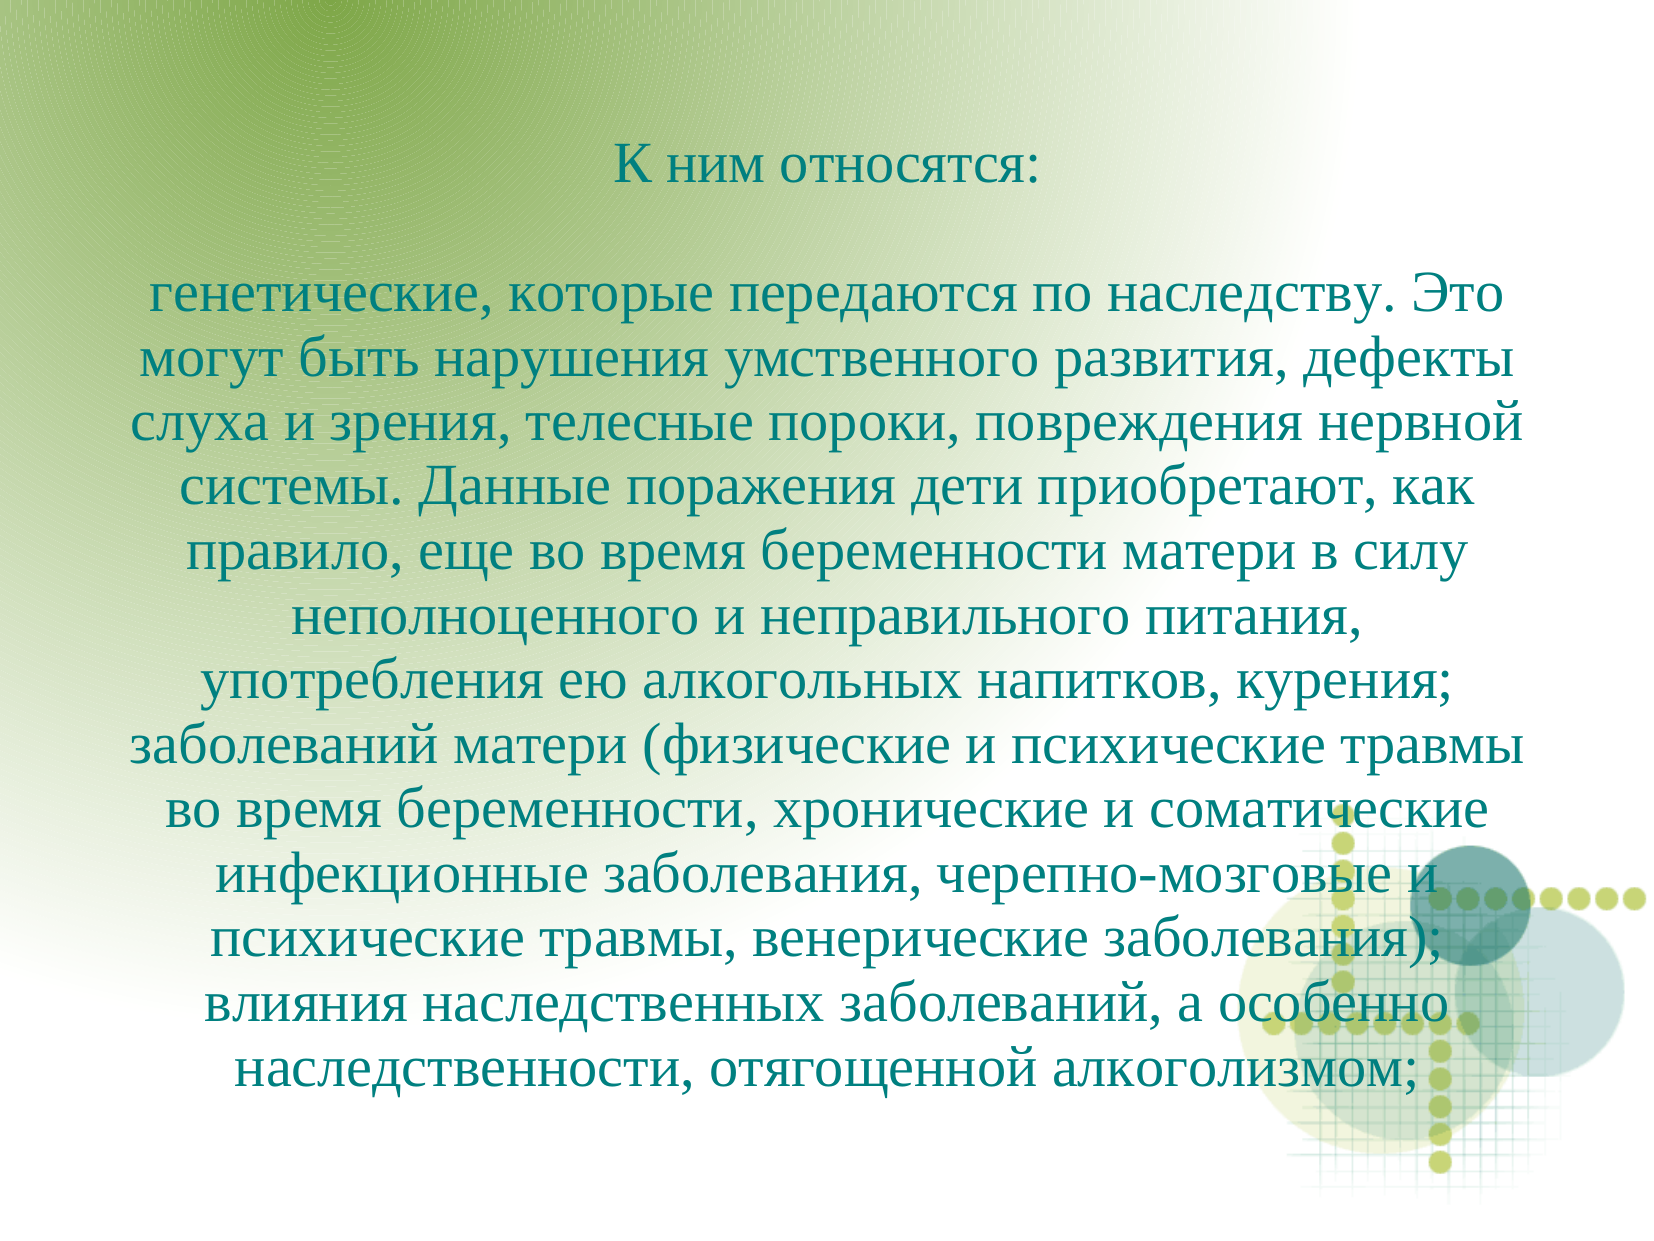

# К ним относятся:
генетические, которые передаются по наследству. Это могут быть нарушения умственного развития, дефекты слуха и зрения, телесные пороки, повреждения нервной системы. Данные поражения дети приобретают, как правило, еще во время беременности матери в силу неполноценного и неправильного питания, употребления ею алкогольных напитков, курения; заболеваний матери (физические и психические травмы во время беременности, хронические и соматические инфекционные заболевания, черепно-мозговые и психические травмы, венерические заболевания); влияния наследственных заболеваний, а особенно наследственности, отягощенной алкоголизмом;